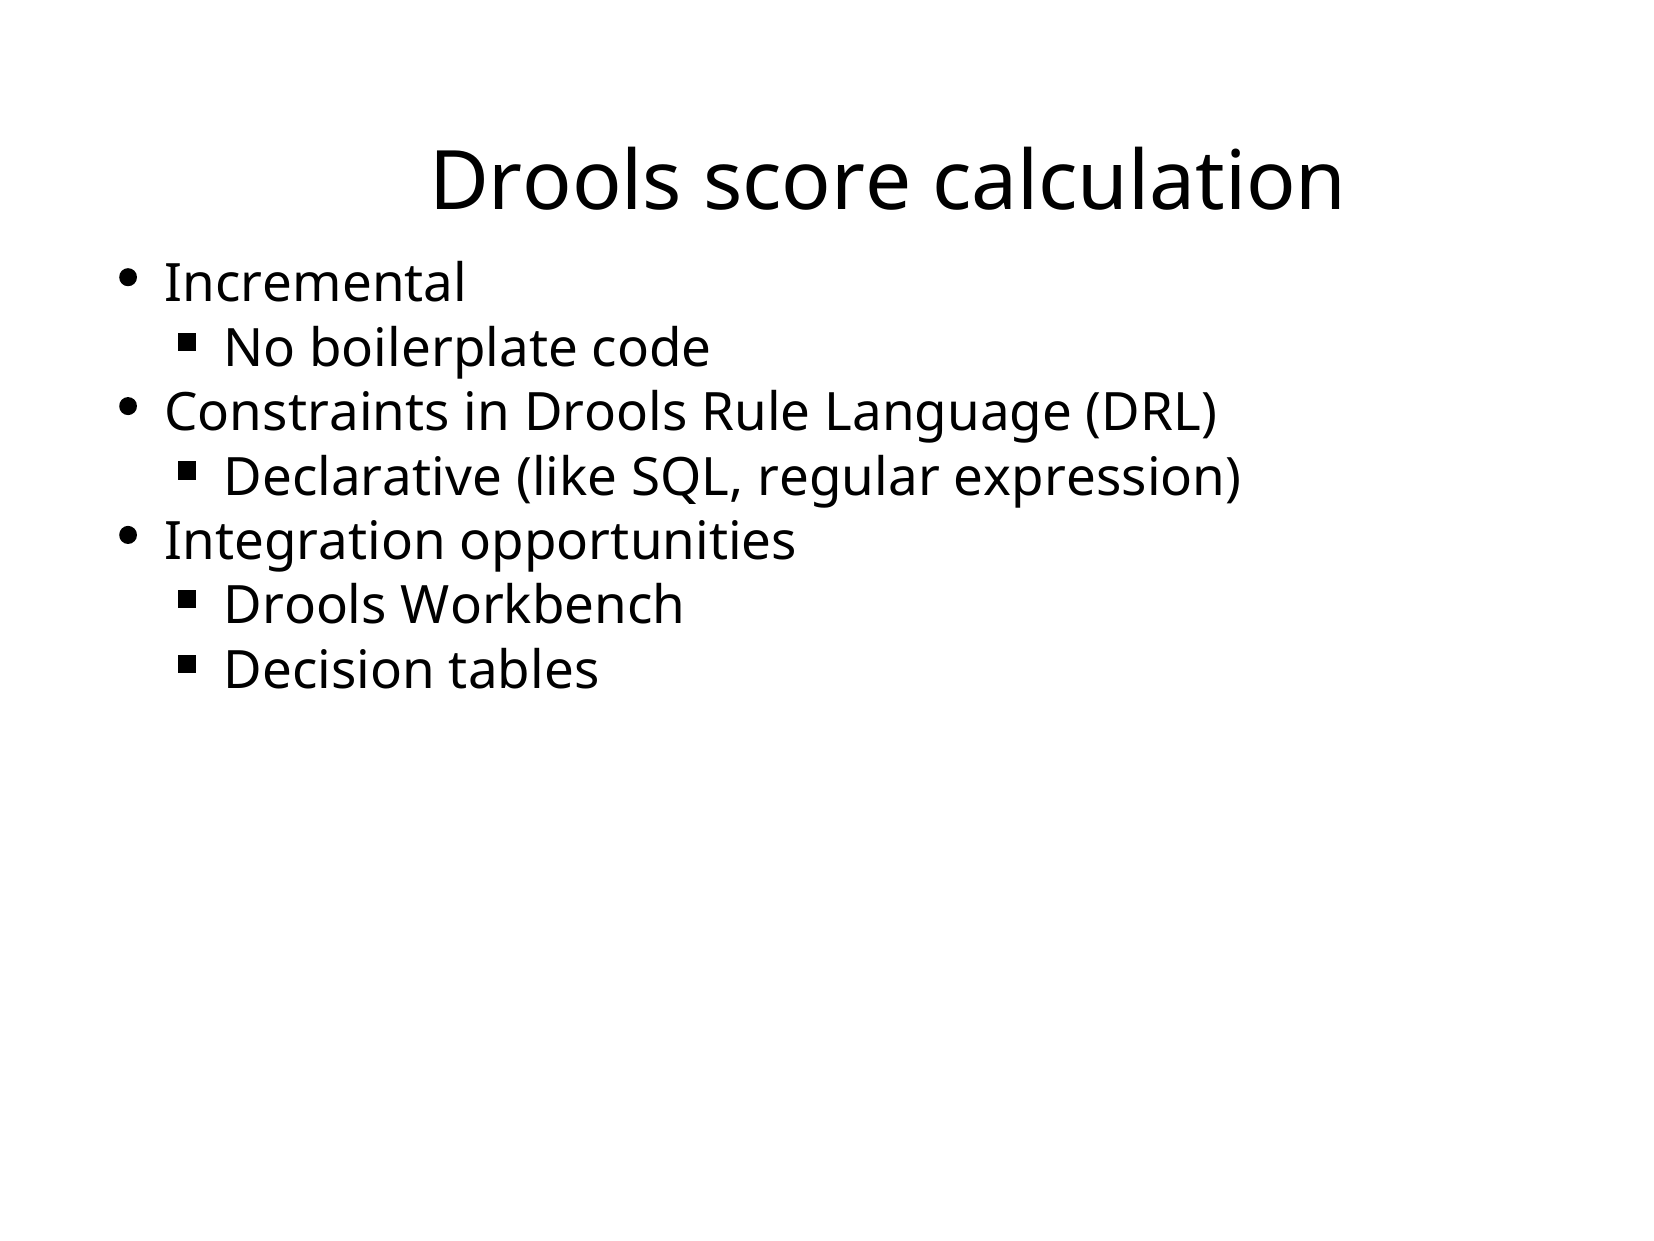

Drools score calculation
Incremental
No boilerplate code
Constraints in Drools Rule Language (DRL)
Declarative (like SQL, regular expression)
Integration opportunities
Drools Workbench
Decision tables